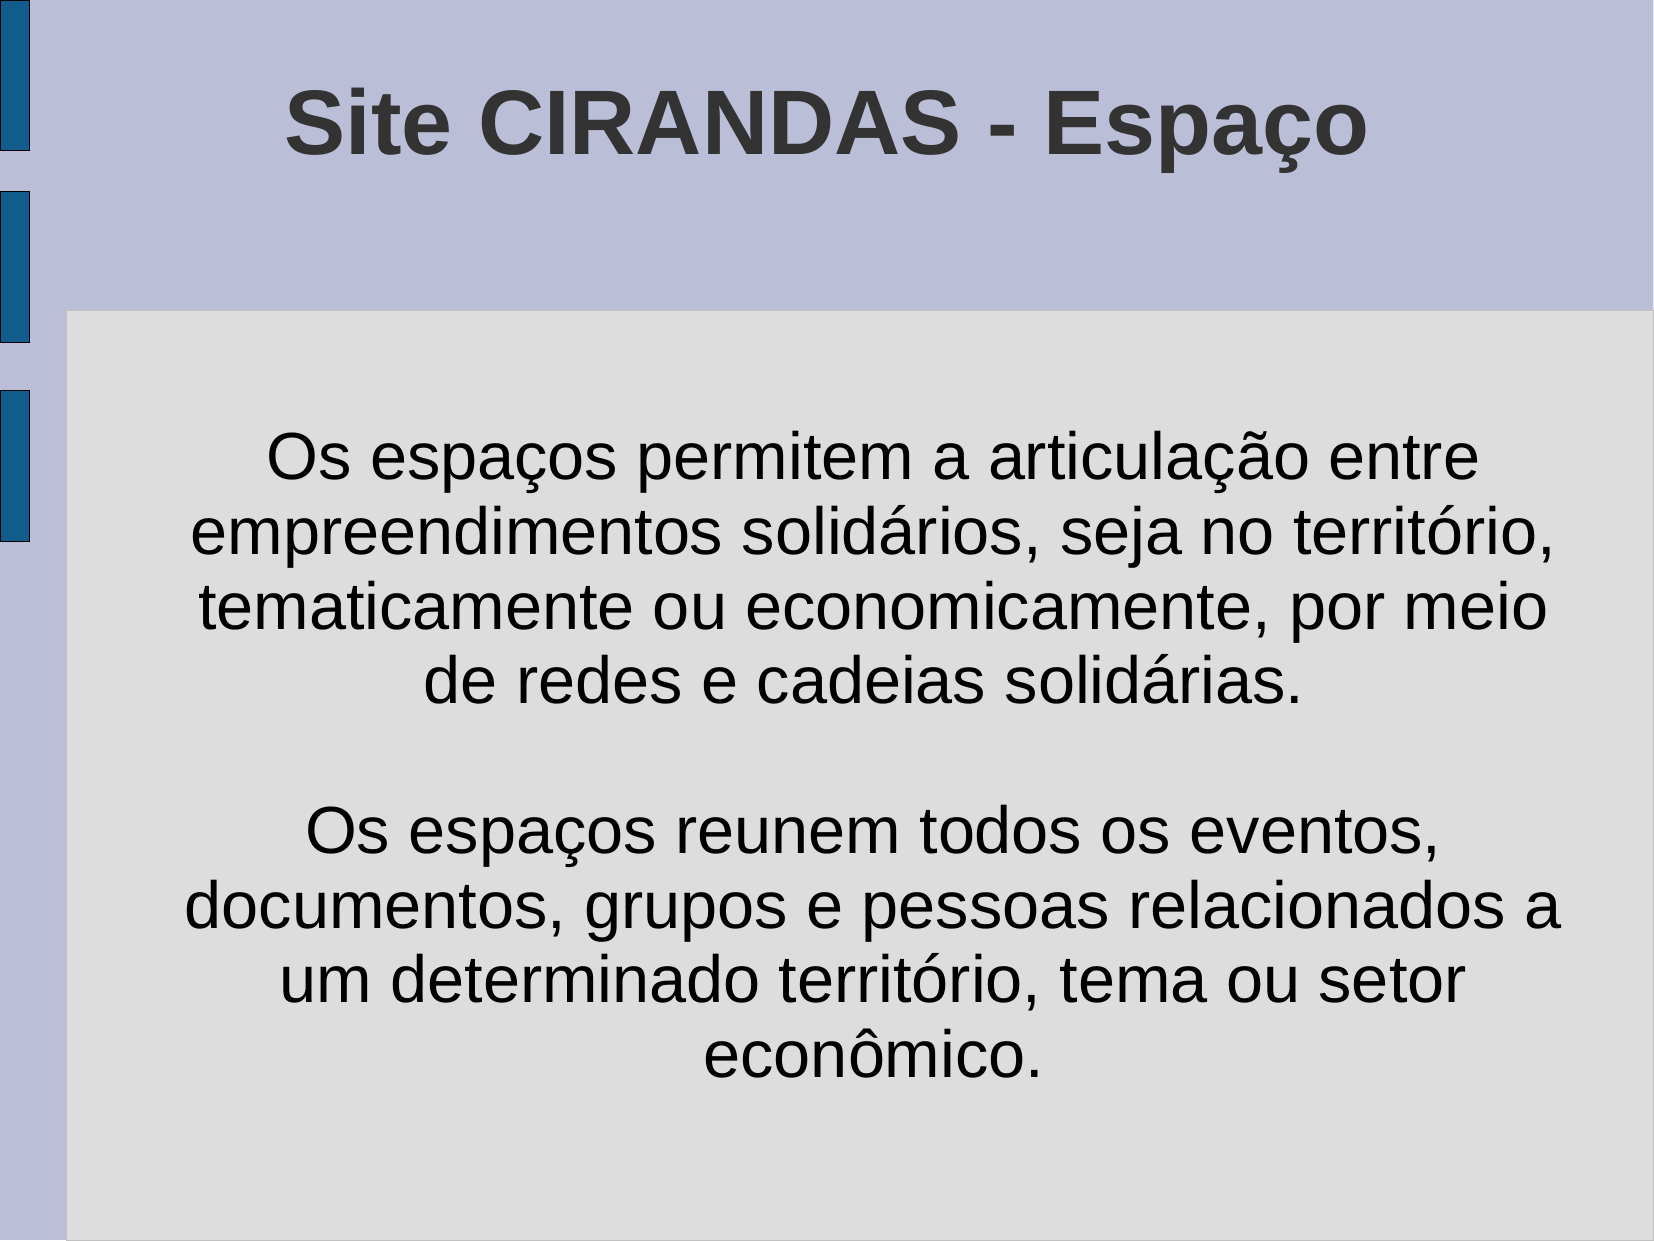

# Site CIRANDAS - Espaço
Os espaços permitem a articulação entre empreendimentos solidários, seja no território, tematicamente ou economicamente, por meio de redes e cadeias solidárias.
Os espaços reunem todos os eventos, documentos, grupos e pessoas relacionados a um determinado território, tema ou setor econômico.